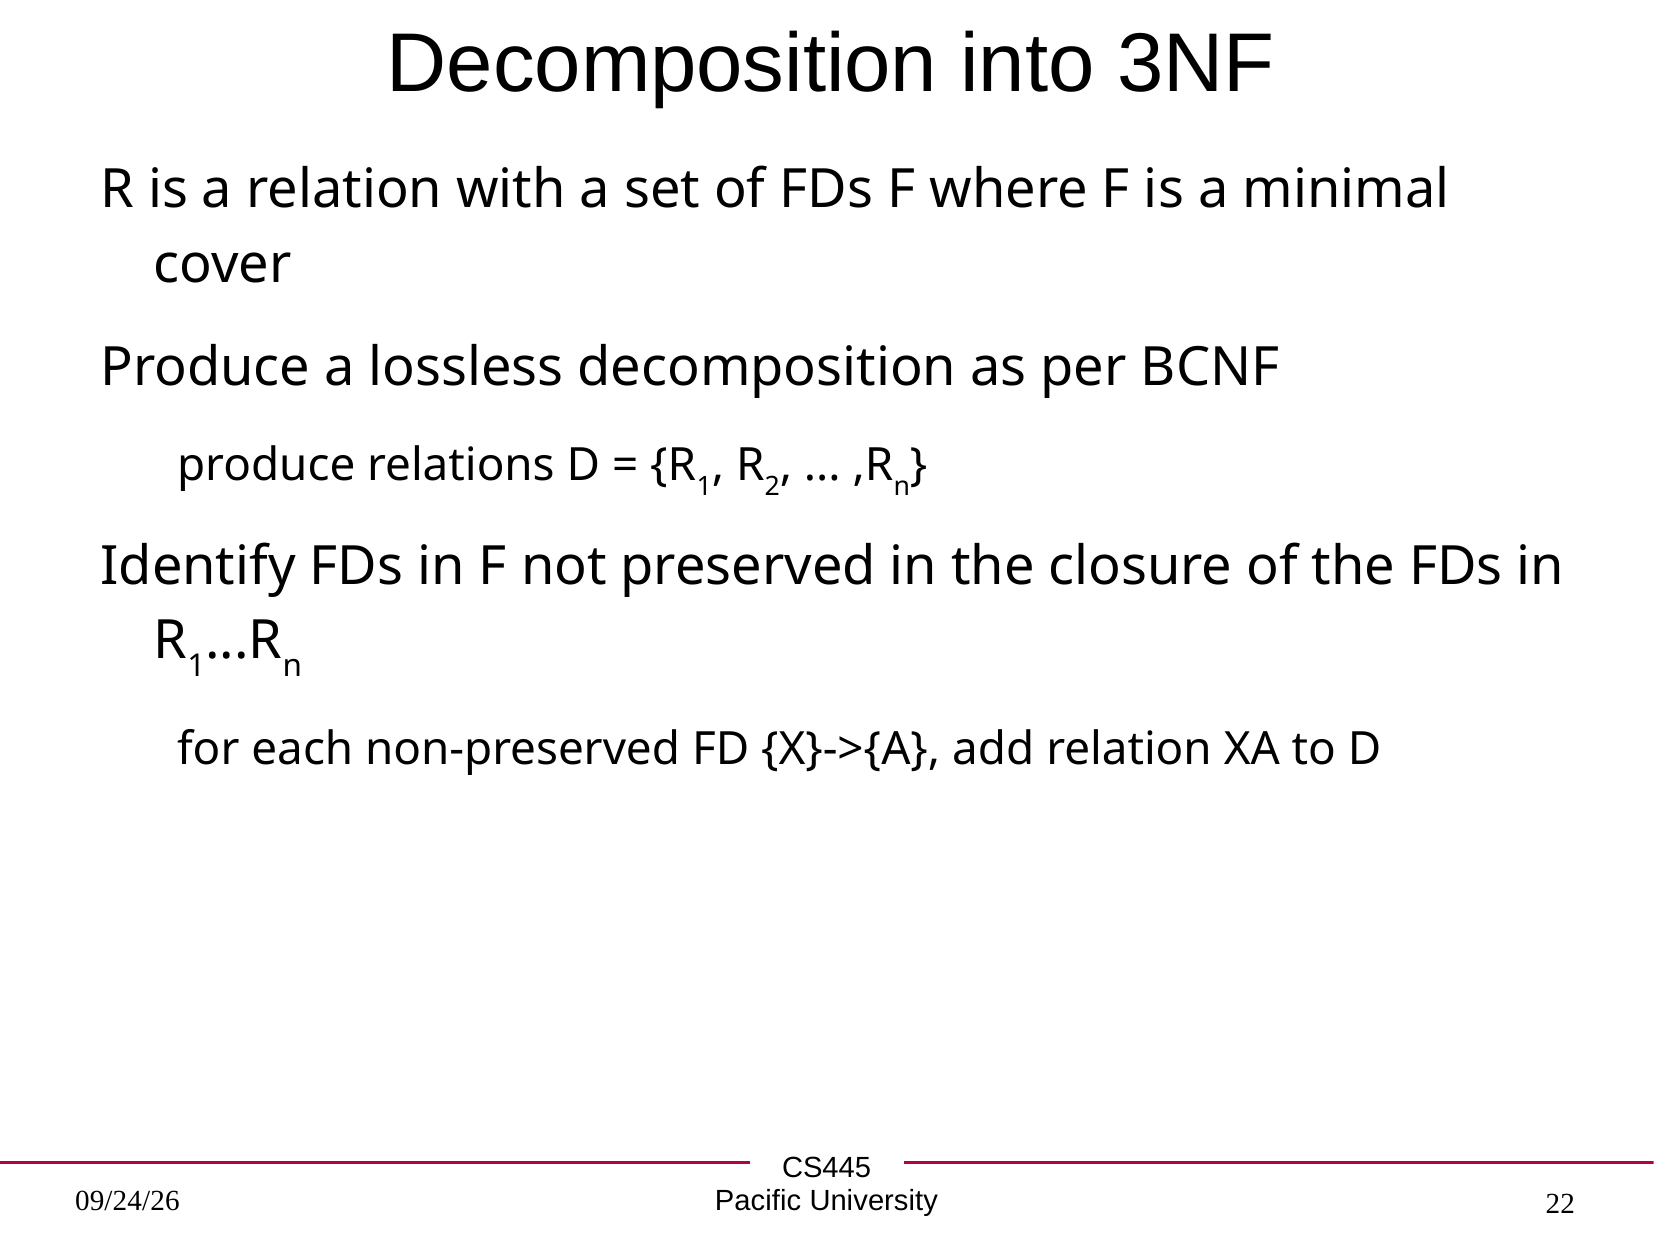

# Decomposition into 3NF
R is a relation with a set of FDs F where F is a minimal cover
Produce a lossless decomposition as per BCNF
produce relations D = {R1, R2, ... ,Rn}
Identify FDs in F not preserved in the closure of the FDs in R1...Rn
for each non-preserved FD {X}->{A}, add relation XA to D